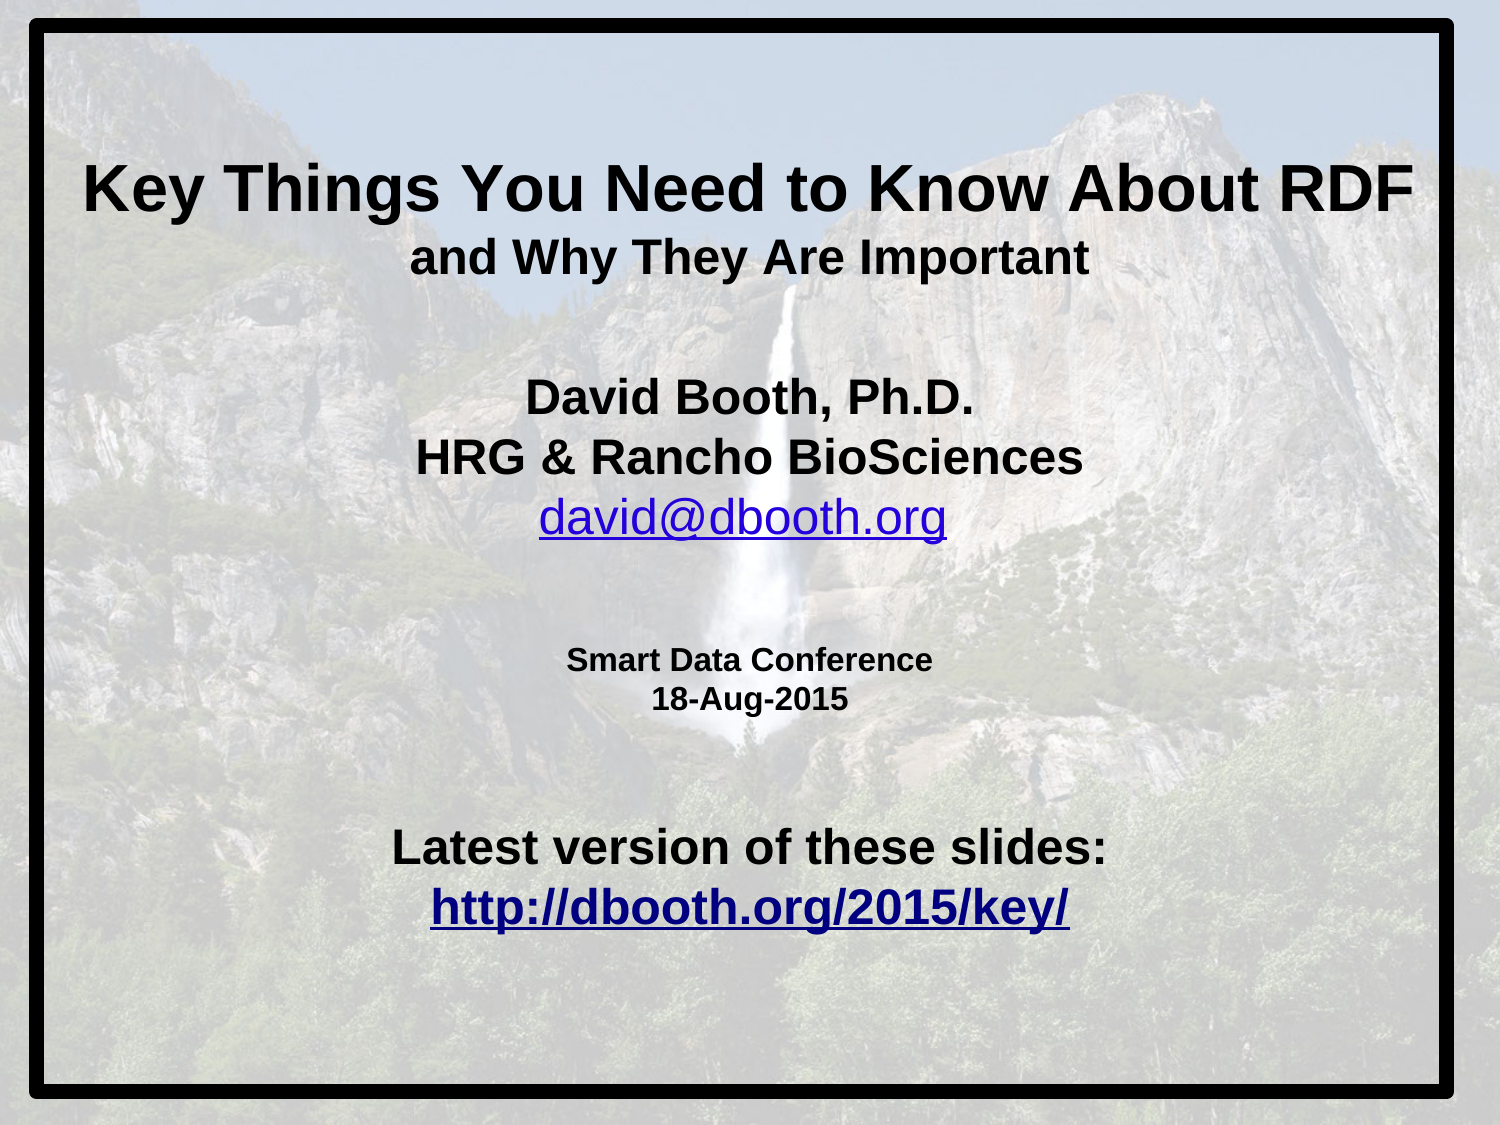

# Key Things You Need to Know About RDF and Why They Are Important David Booth, Ph.D. HRG & Rancho BioSciences david@dbooth.org
Smart Data Conference
18-Aug-2015
Latest version of these slides:
http://dbooth.org/2015/key/